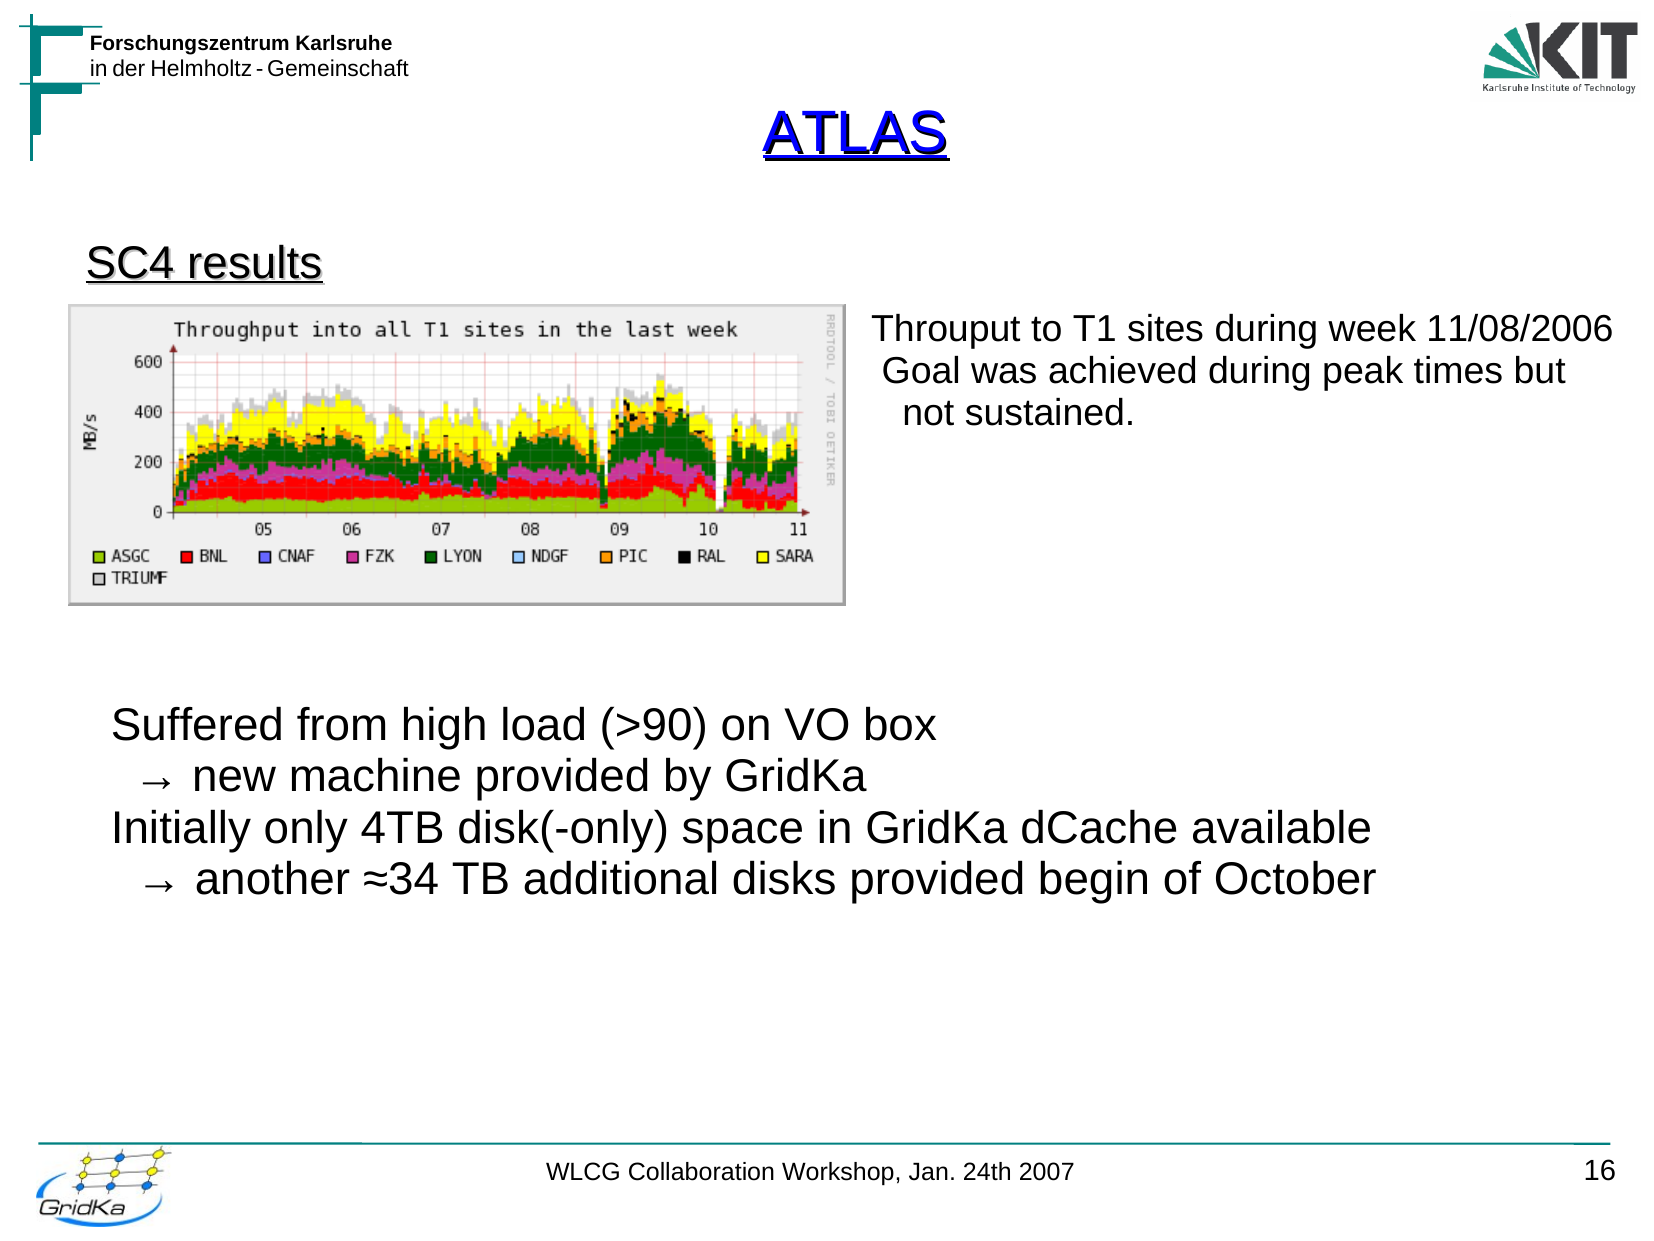

ATLAS
SC4 results
 Throuput to T1 sites during week 11/08/2006
 Goal was achieved during peak times but
 not sustained.
 Suffered from high load (>90) on VO box
→ new machine provided by GridKa
 Initially only 4TB disk(-only) space in GridKa dCache available
 → another ≈34 TB additional disks provided begin of October